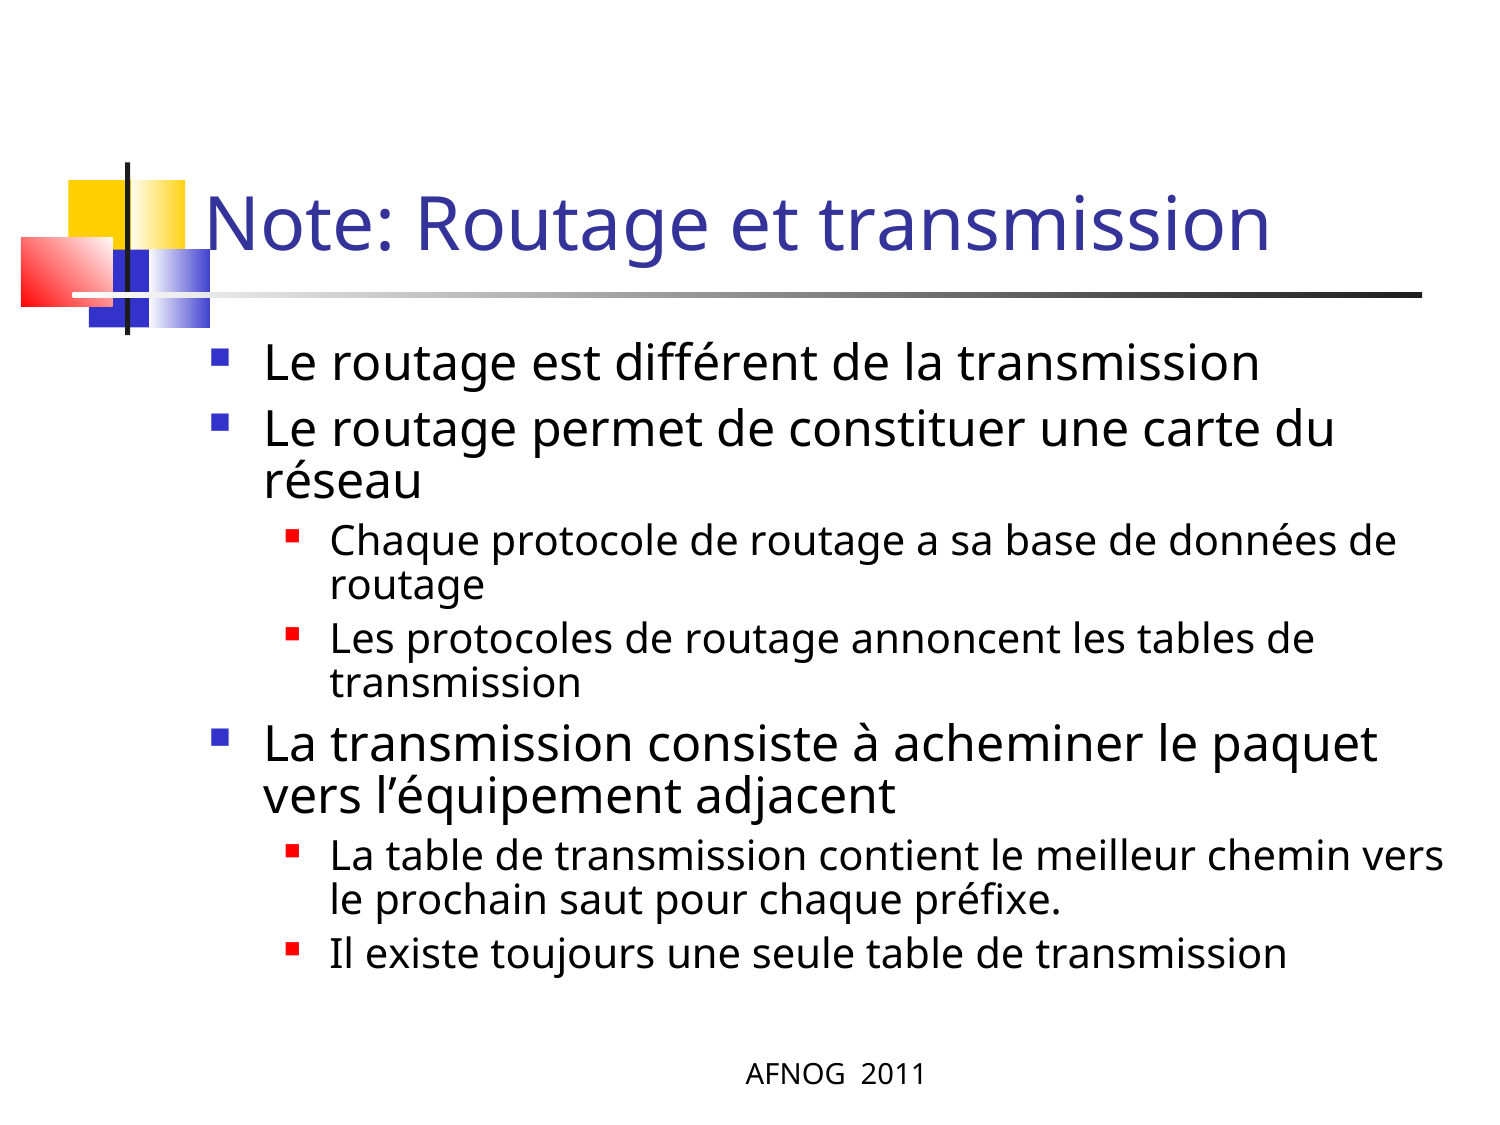

# Note: Routage et transmission
Le routage est différent de la transmission
Le routage permet de constituer une carte du réseau
Chaque protocole de routage a sa base de données de routage
Les protocoles de routage annoncent les tables de transmission
La transmission consiste à acheminer le paquet vers l’équipement adjacent
La table de transmission contient le meilleur chemin vers le prochain saut pour chaque préfixe.
Il existe toujours une seule table de transmission
AFNOG 2011